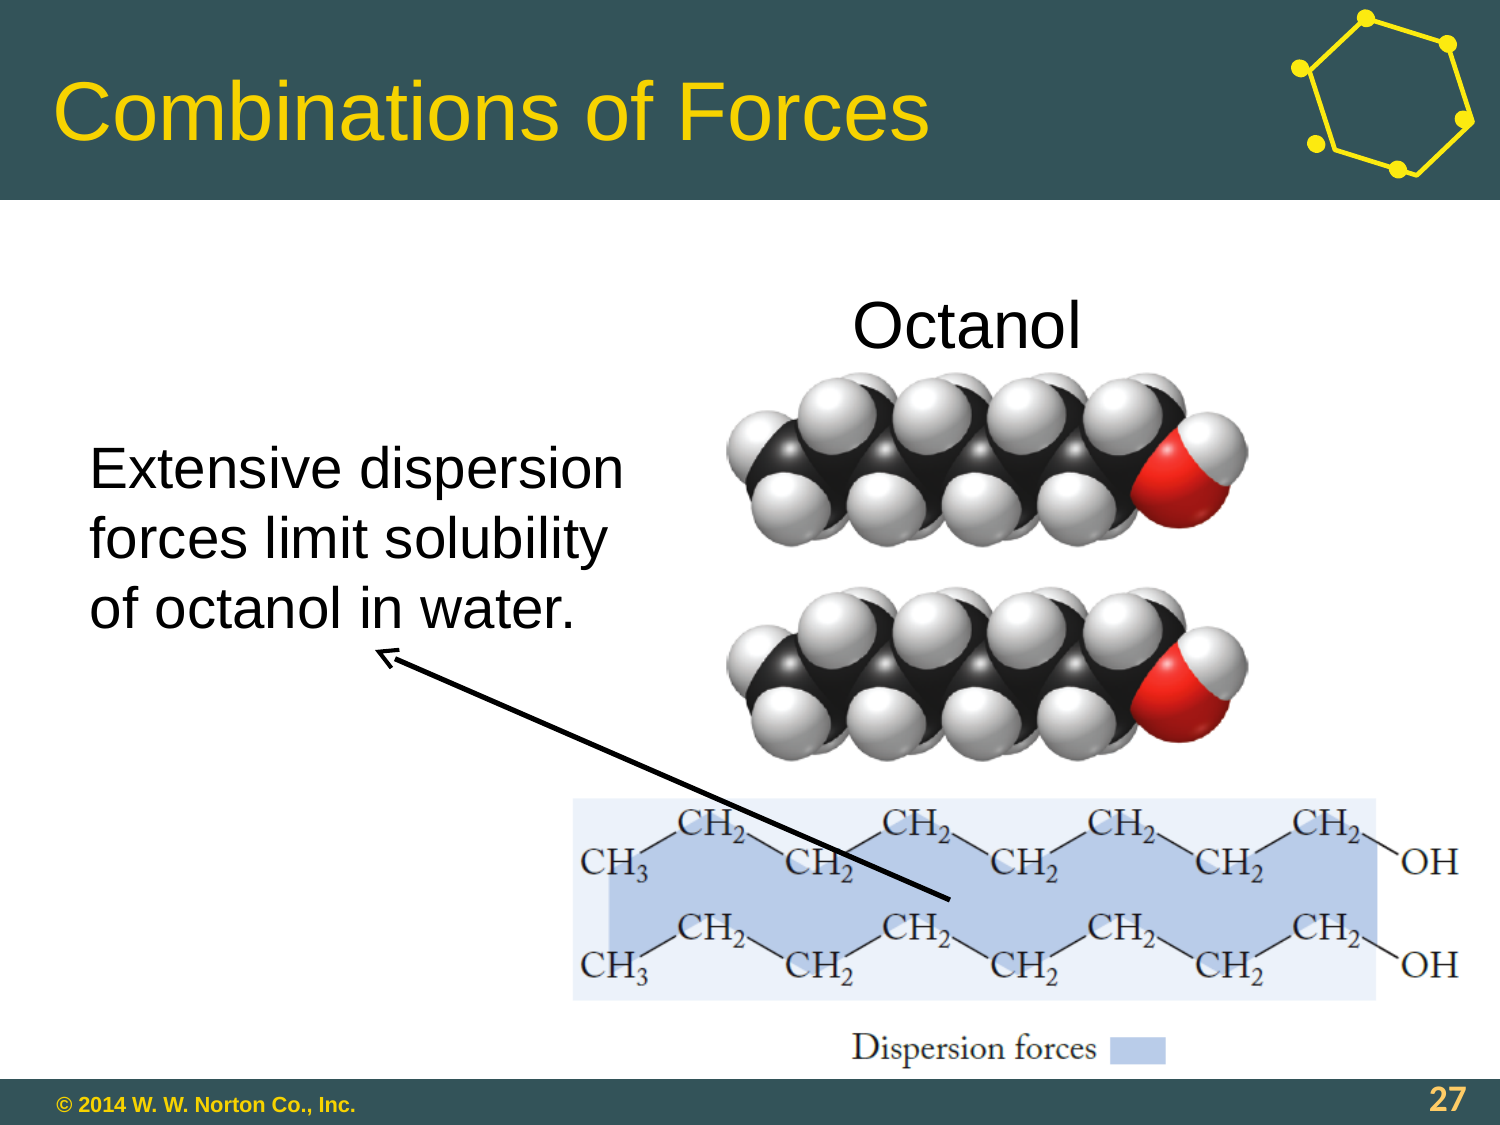

# Combinations of Forces
Octanol
Extensive dispersion forces limit solubility of octanol in water.